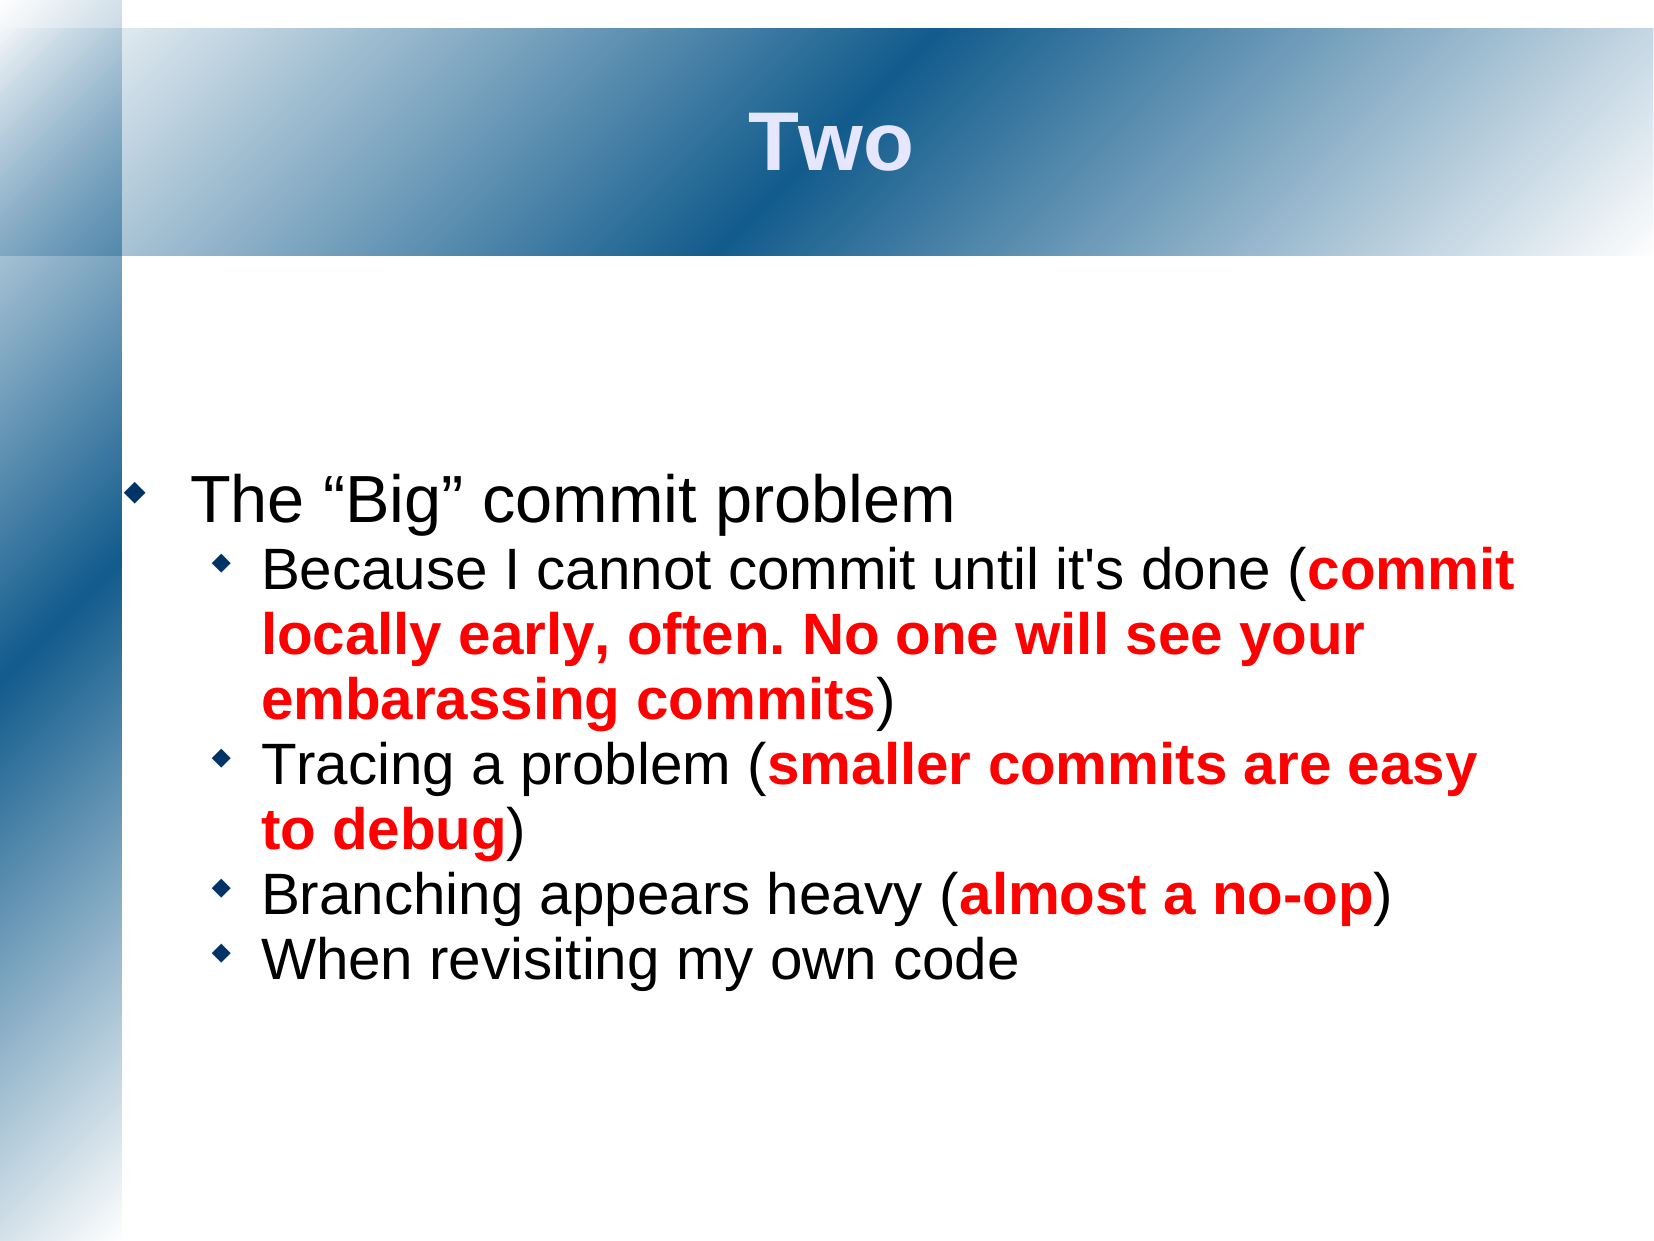

# Two
The “Big” commit problem
Because I cannot commit until it's done (commit locally early, often. No one will see your embarassing commits)
Tracing a problem (smaller commits are easy to debug)
Branching appears heavy (almost a no-op)
When revisiting my own code